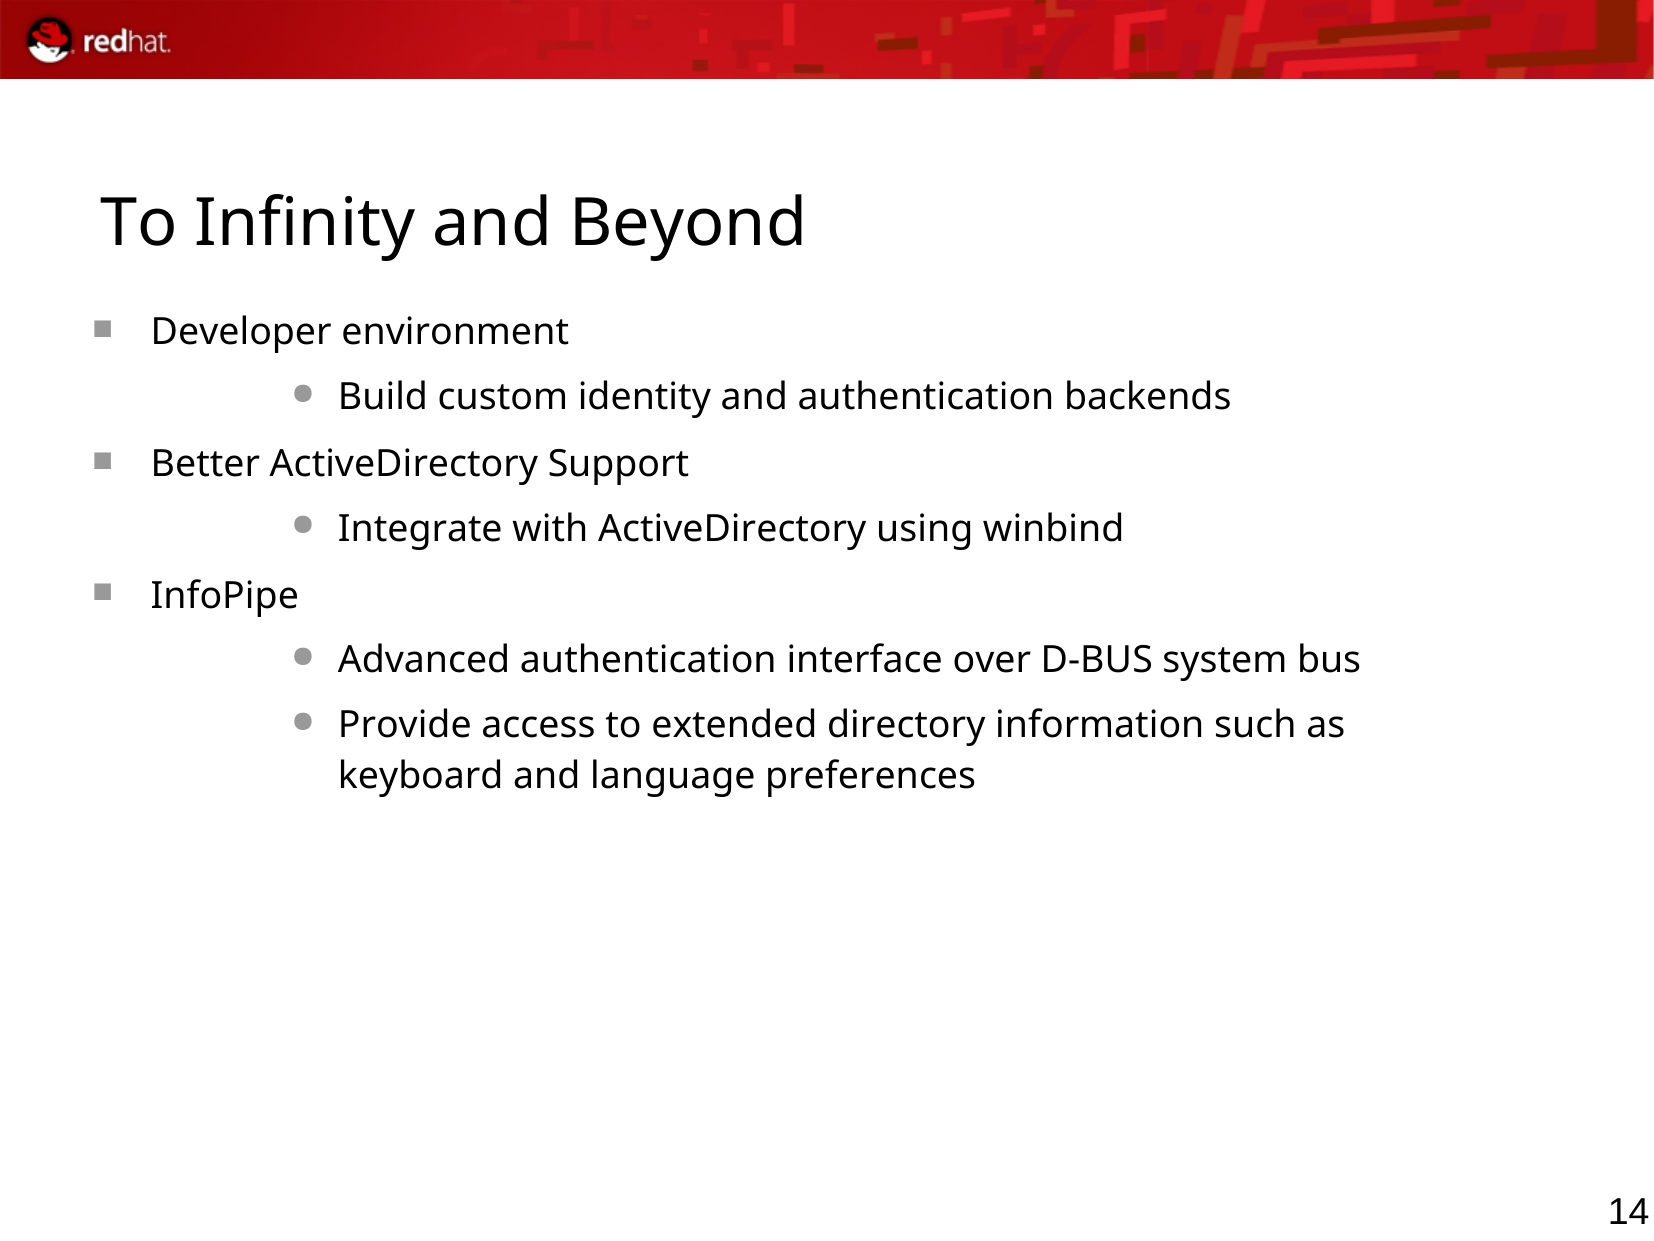

# To Infinity and Beyond
Developer environment
Build custom identity and authentication backends
Better ActiveDirectory Support
Integrate with ActiveDirectory using winbind
InfoPipe
Advanced authentication interface over D-BUS system bus
Provide access to extended directory information such as keyboard and language preferences